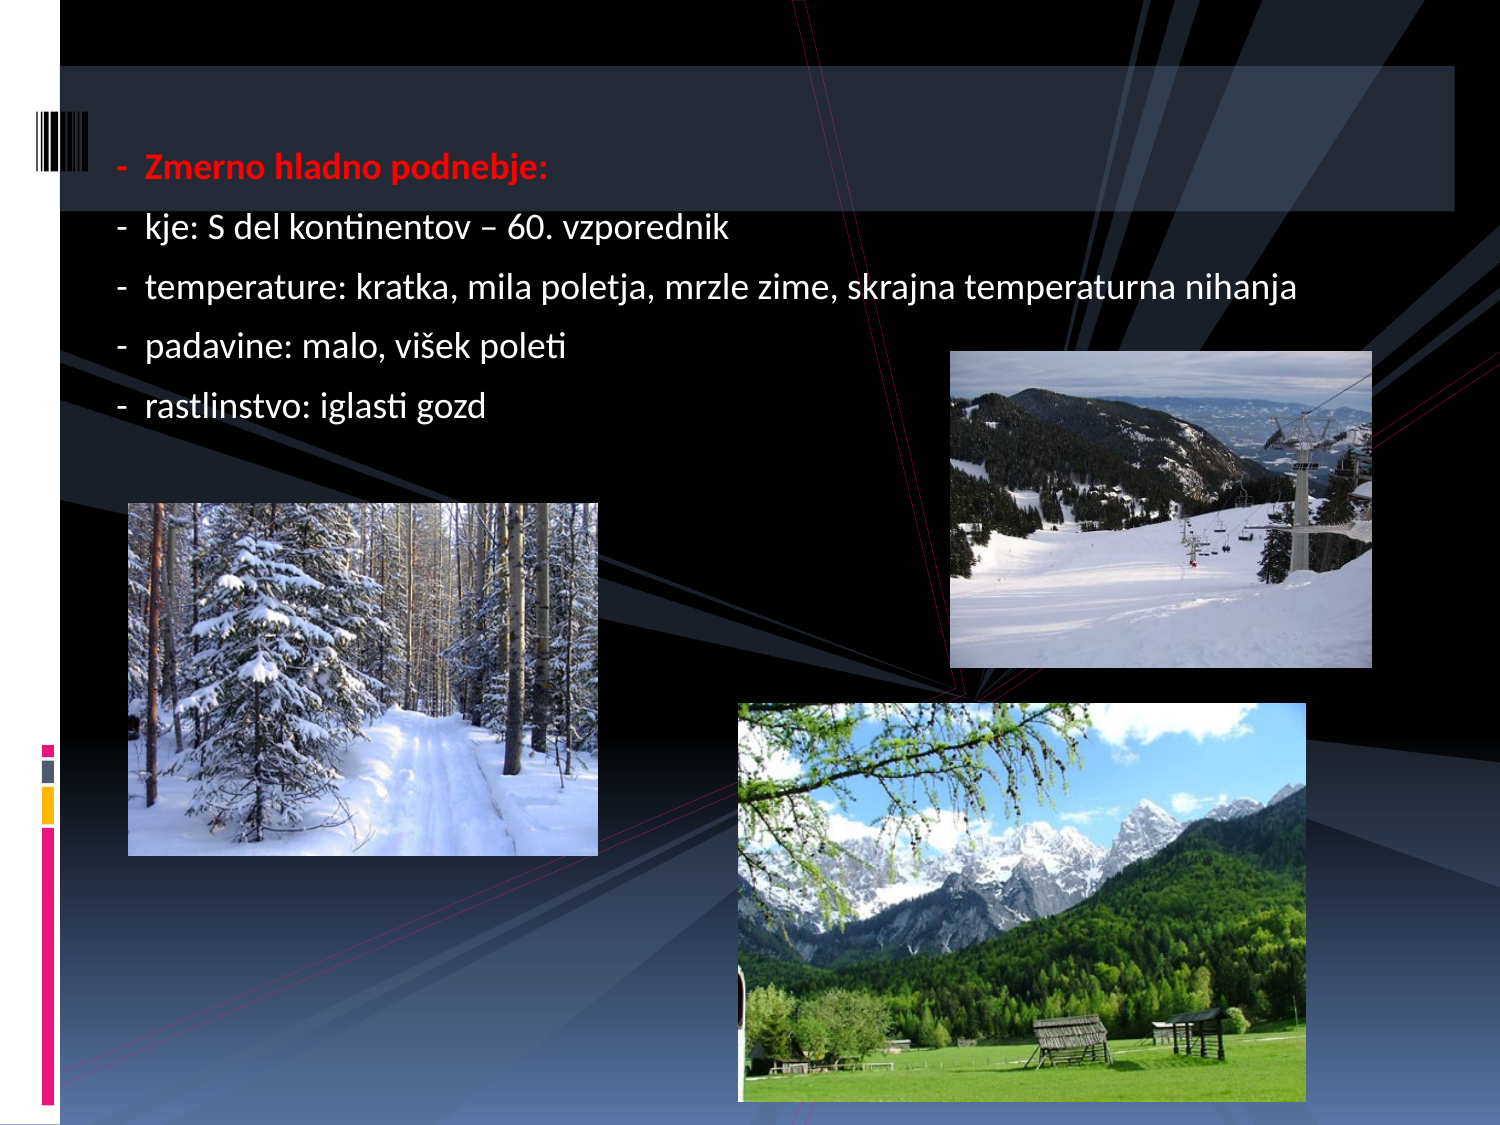

# - Zmerno hladno podnebje:
- kje: S del kontinentov – 60. vzporednik
- temperature: kratka, mila poletja, mrzle zime, skrajna temperaturna nihanja
- padavine: malo, višek poleti
- rastlinstvo: iglasti gozd